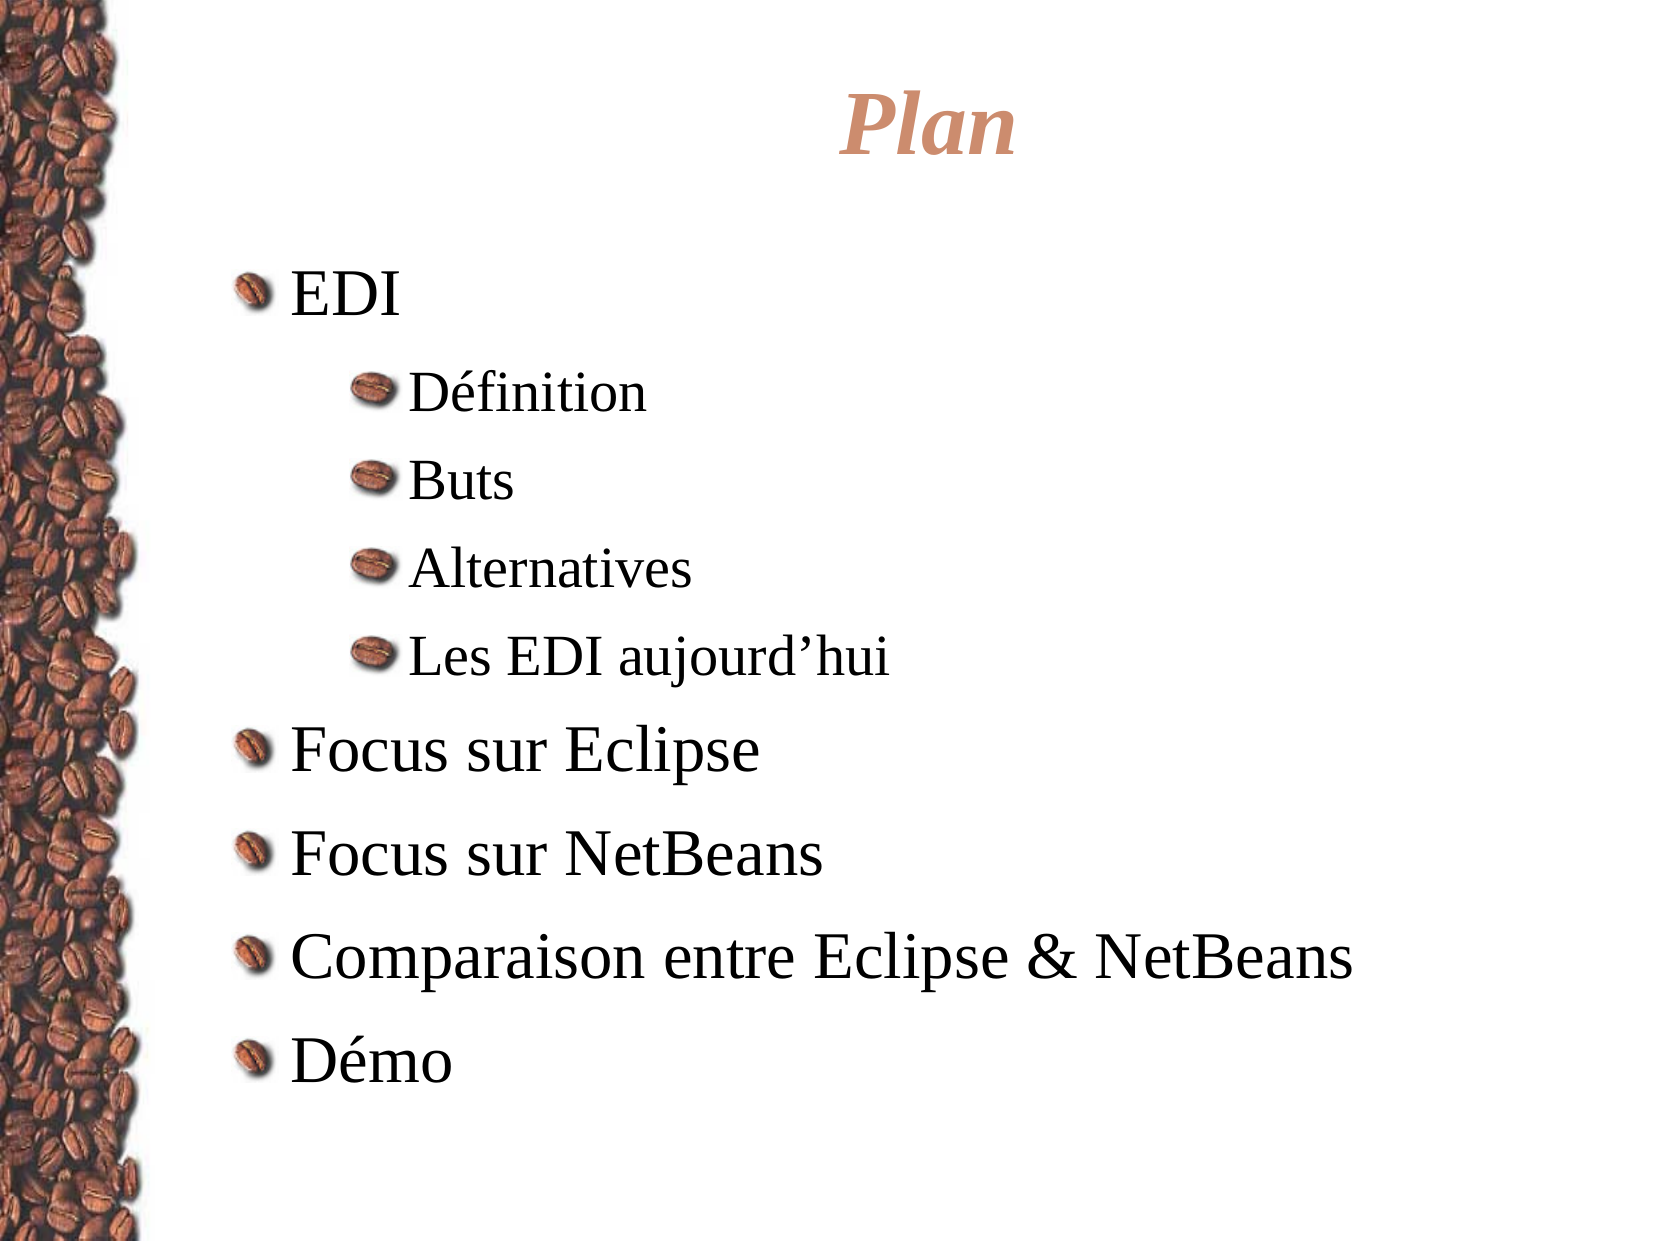

# Plan
EDI
Définition
Buts
Alternatives
Les EDI aujourd’hui
Focus sur Eclipse
Focus sur NetBeans
Comparaison entre Eclipse & NetBeans
Démo